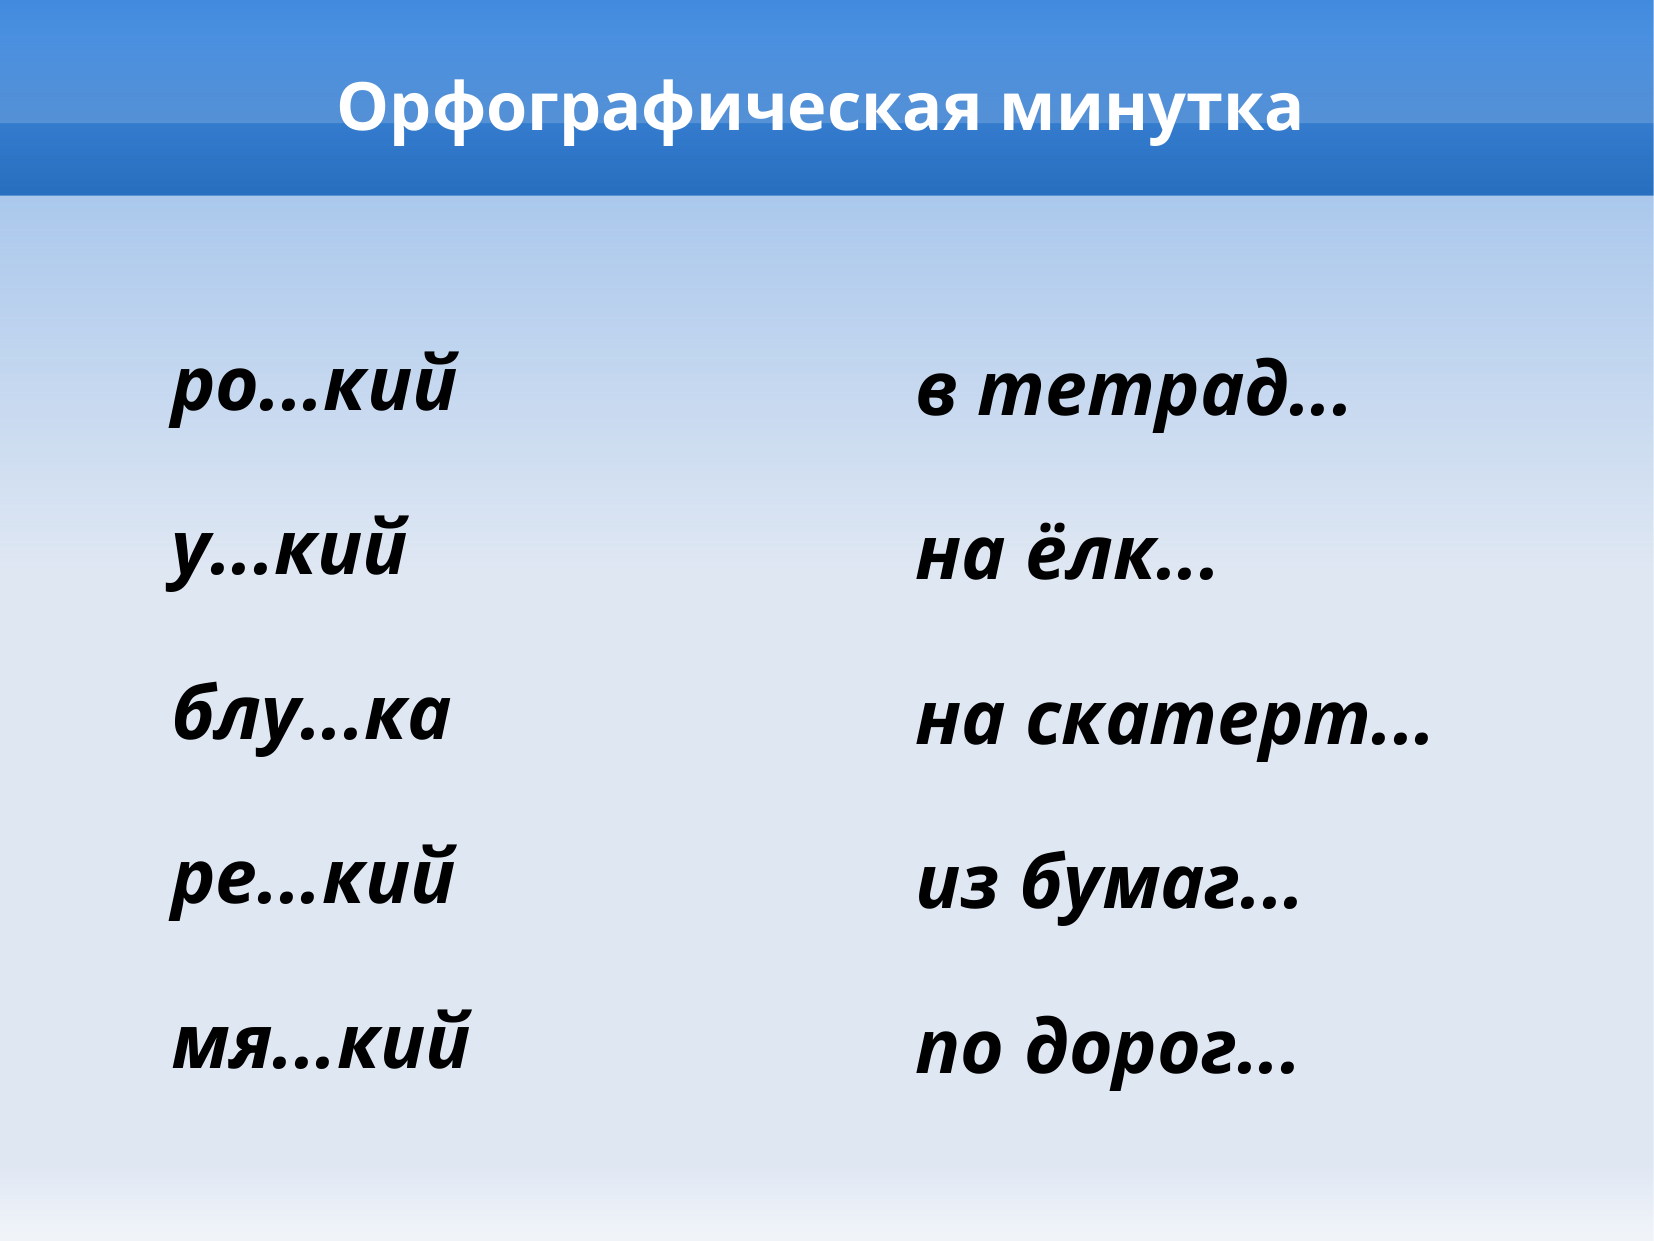

# Орфографическая минутка
ро...кий
у...кий
блу...ка
ре...кий
мя...кий
в тетрад...
на ёлк...
на скатерт...
из бумаг...
по дорог...